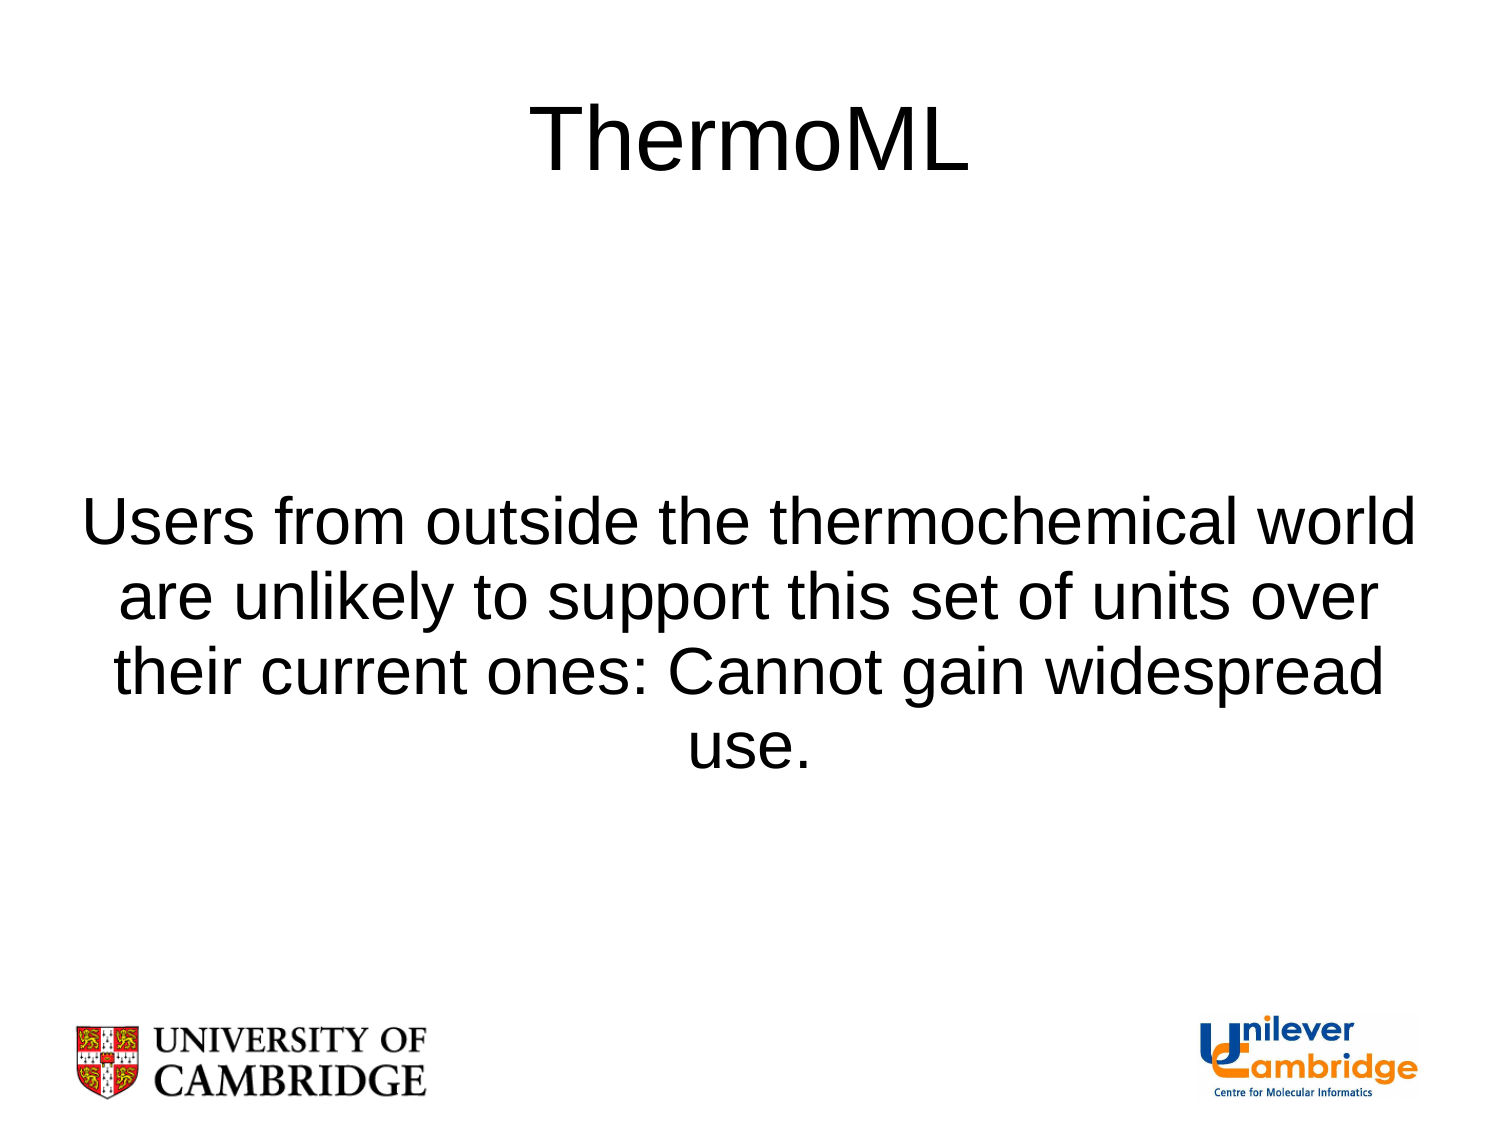

# ThermoML
Users from outside the thermochemical world are unlikely to support this set of units over their current ones: Cannot gain widespread use.